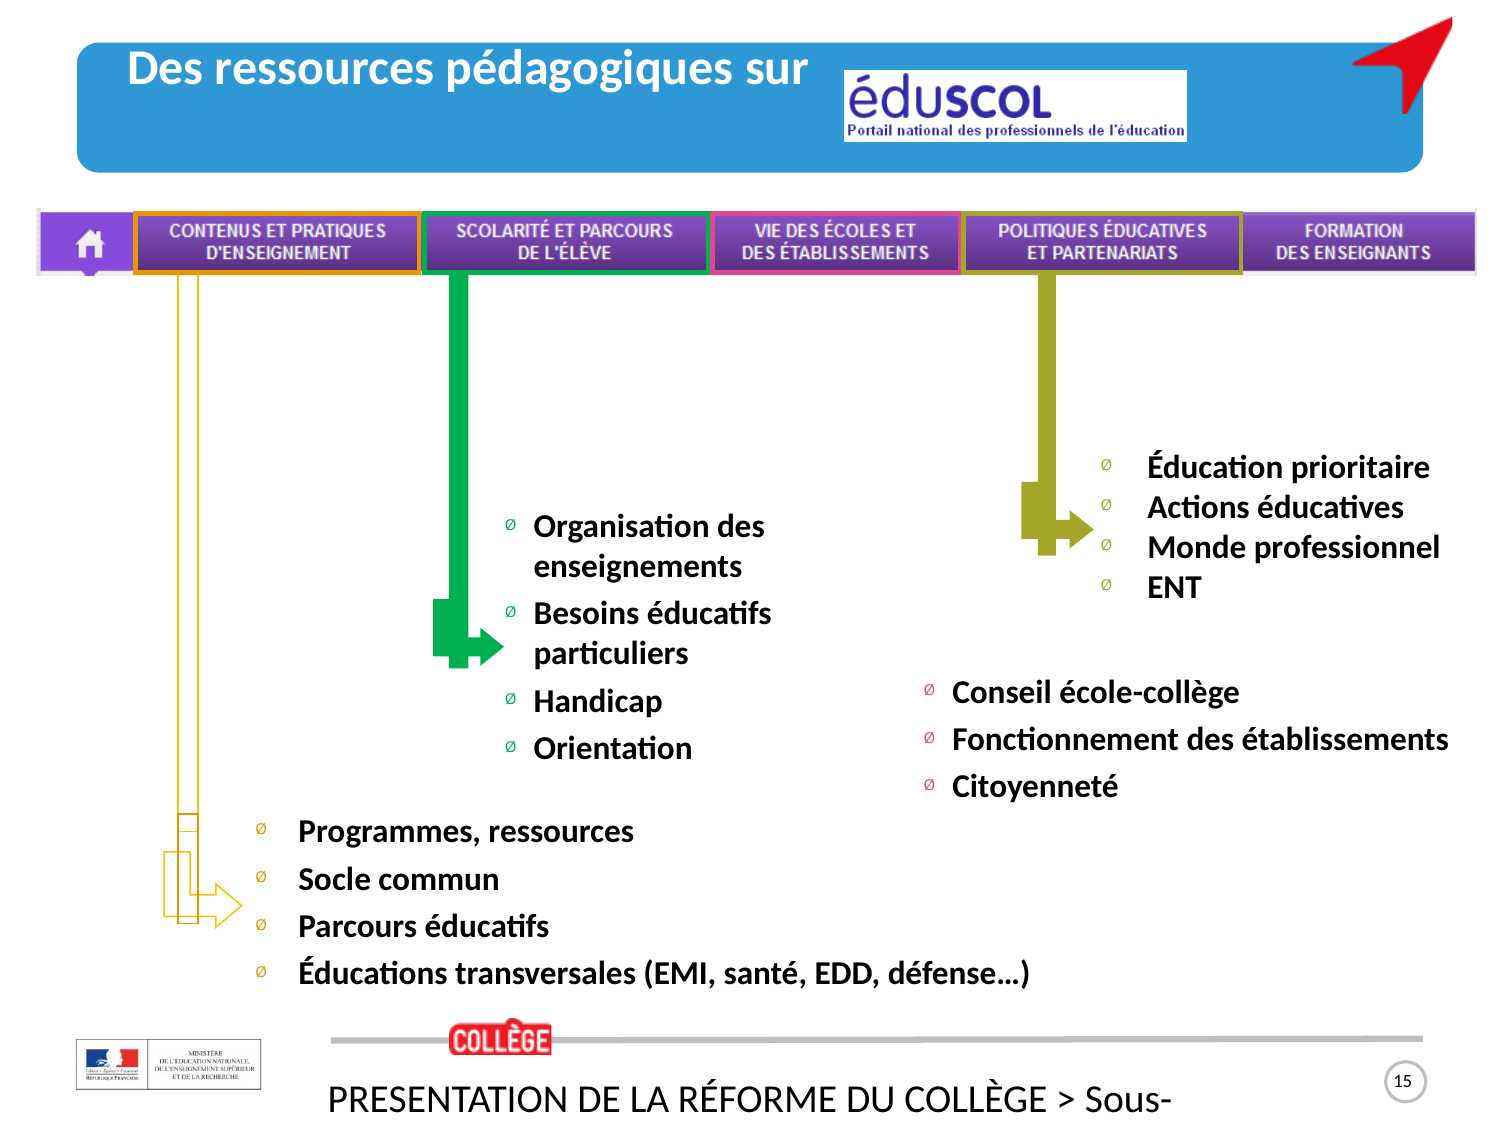

# Des ressources pédagogiques sur
Éducation prioritaire
Actions éducatives
Monde professionnel
ENT
Organisation des enseignements
Besoins éducatifs particuliers
Handicap
Orientation
Conseil école-collège
Fonctionnement des établissements
Citoyenneté
 Programmes, ressources
 Socle commun
 Parcours éducatifs
 Éducations transversales (EMI, santé, EDD, défense…)